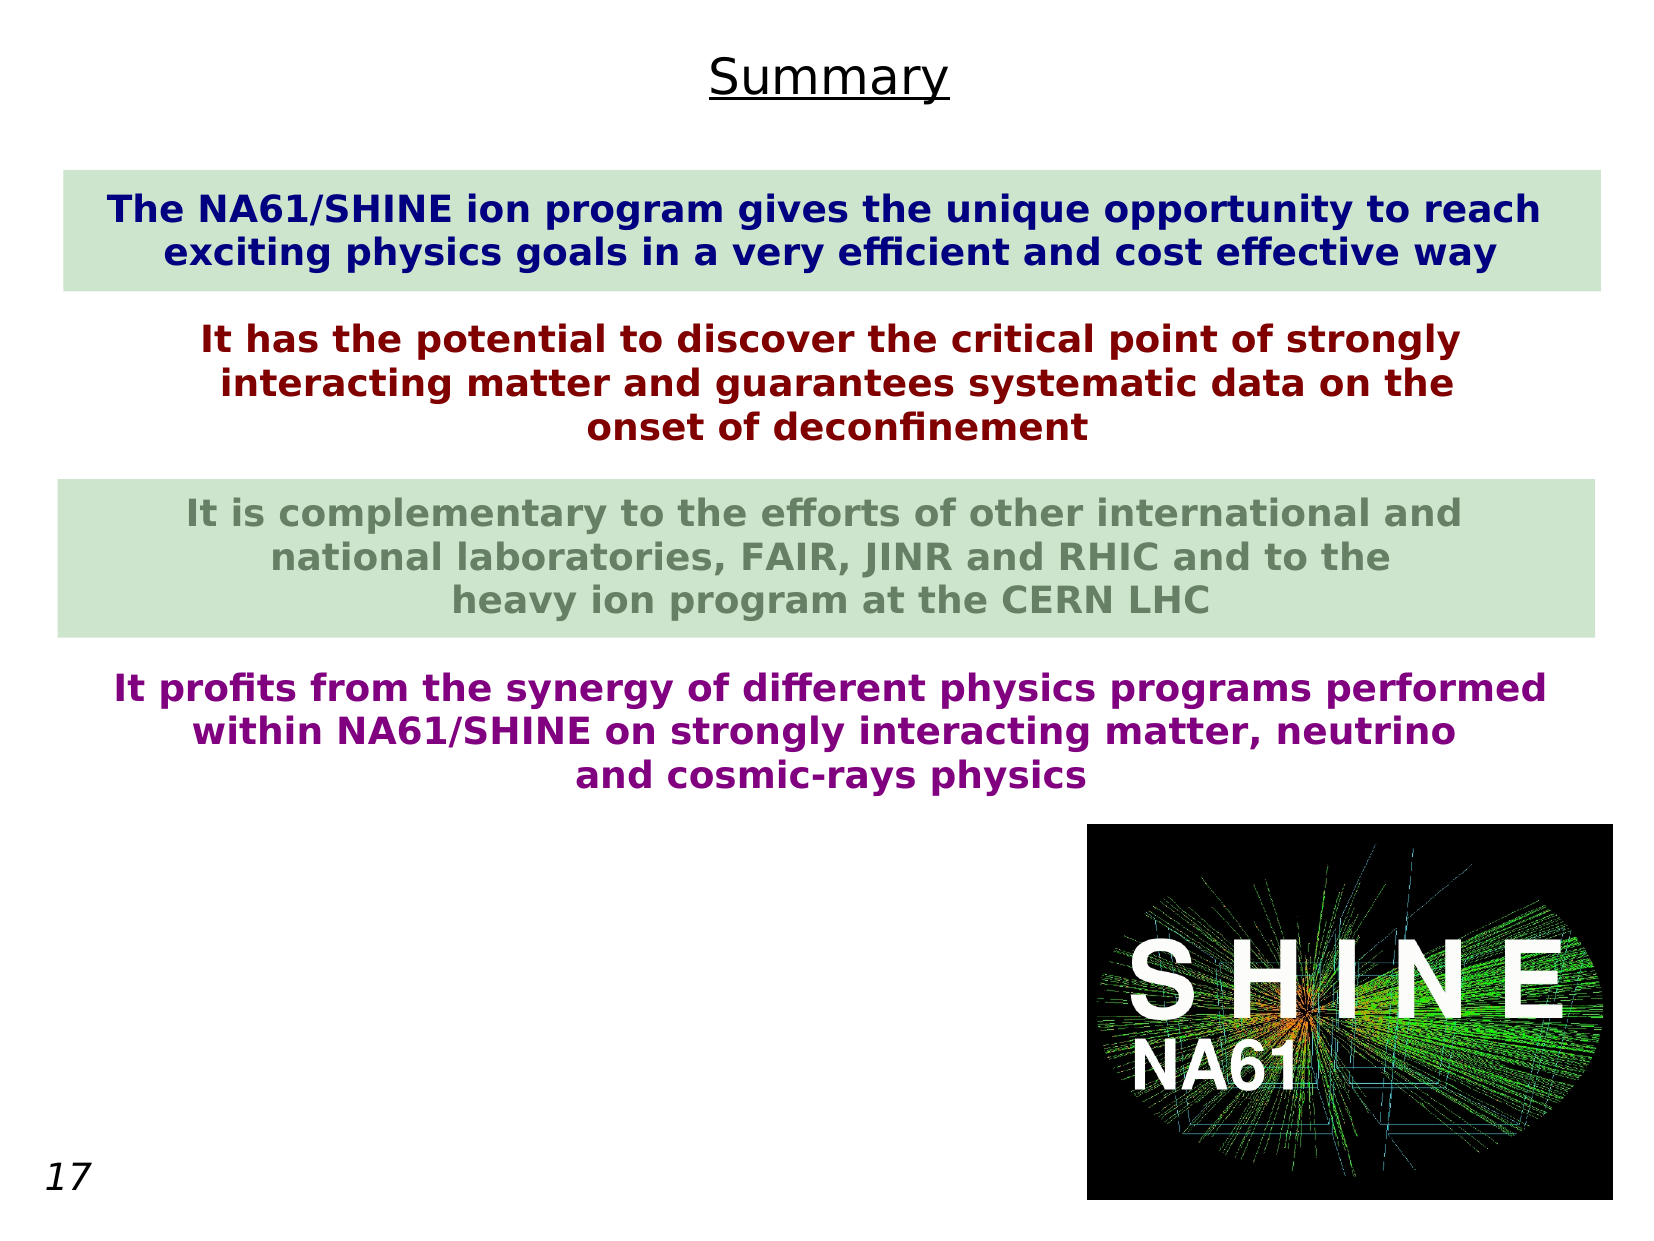

Summary
The NA61/SHINE ion program gives the unique opportunity to reach
exciting physics goals in a very efficient and cost effective way
It has the potential to discover the critical point of strongly
 interacting matter and guarantees systematic data on the
 onset of deconfinement
It is complementary to the efforts of other international and
national laboratories, FAIR, JINR and RHIC and to the
heavy ion program at the CERN LHC
It profits from the synergy of different physics programs performed
within NA61/SHINE on strongly interacting matter, neutrino
and cosmic-rays physics